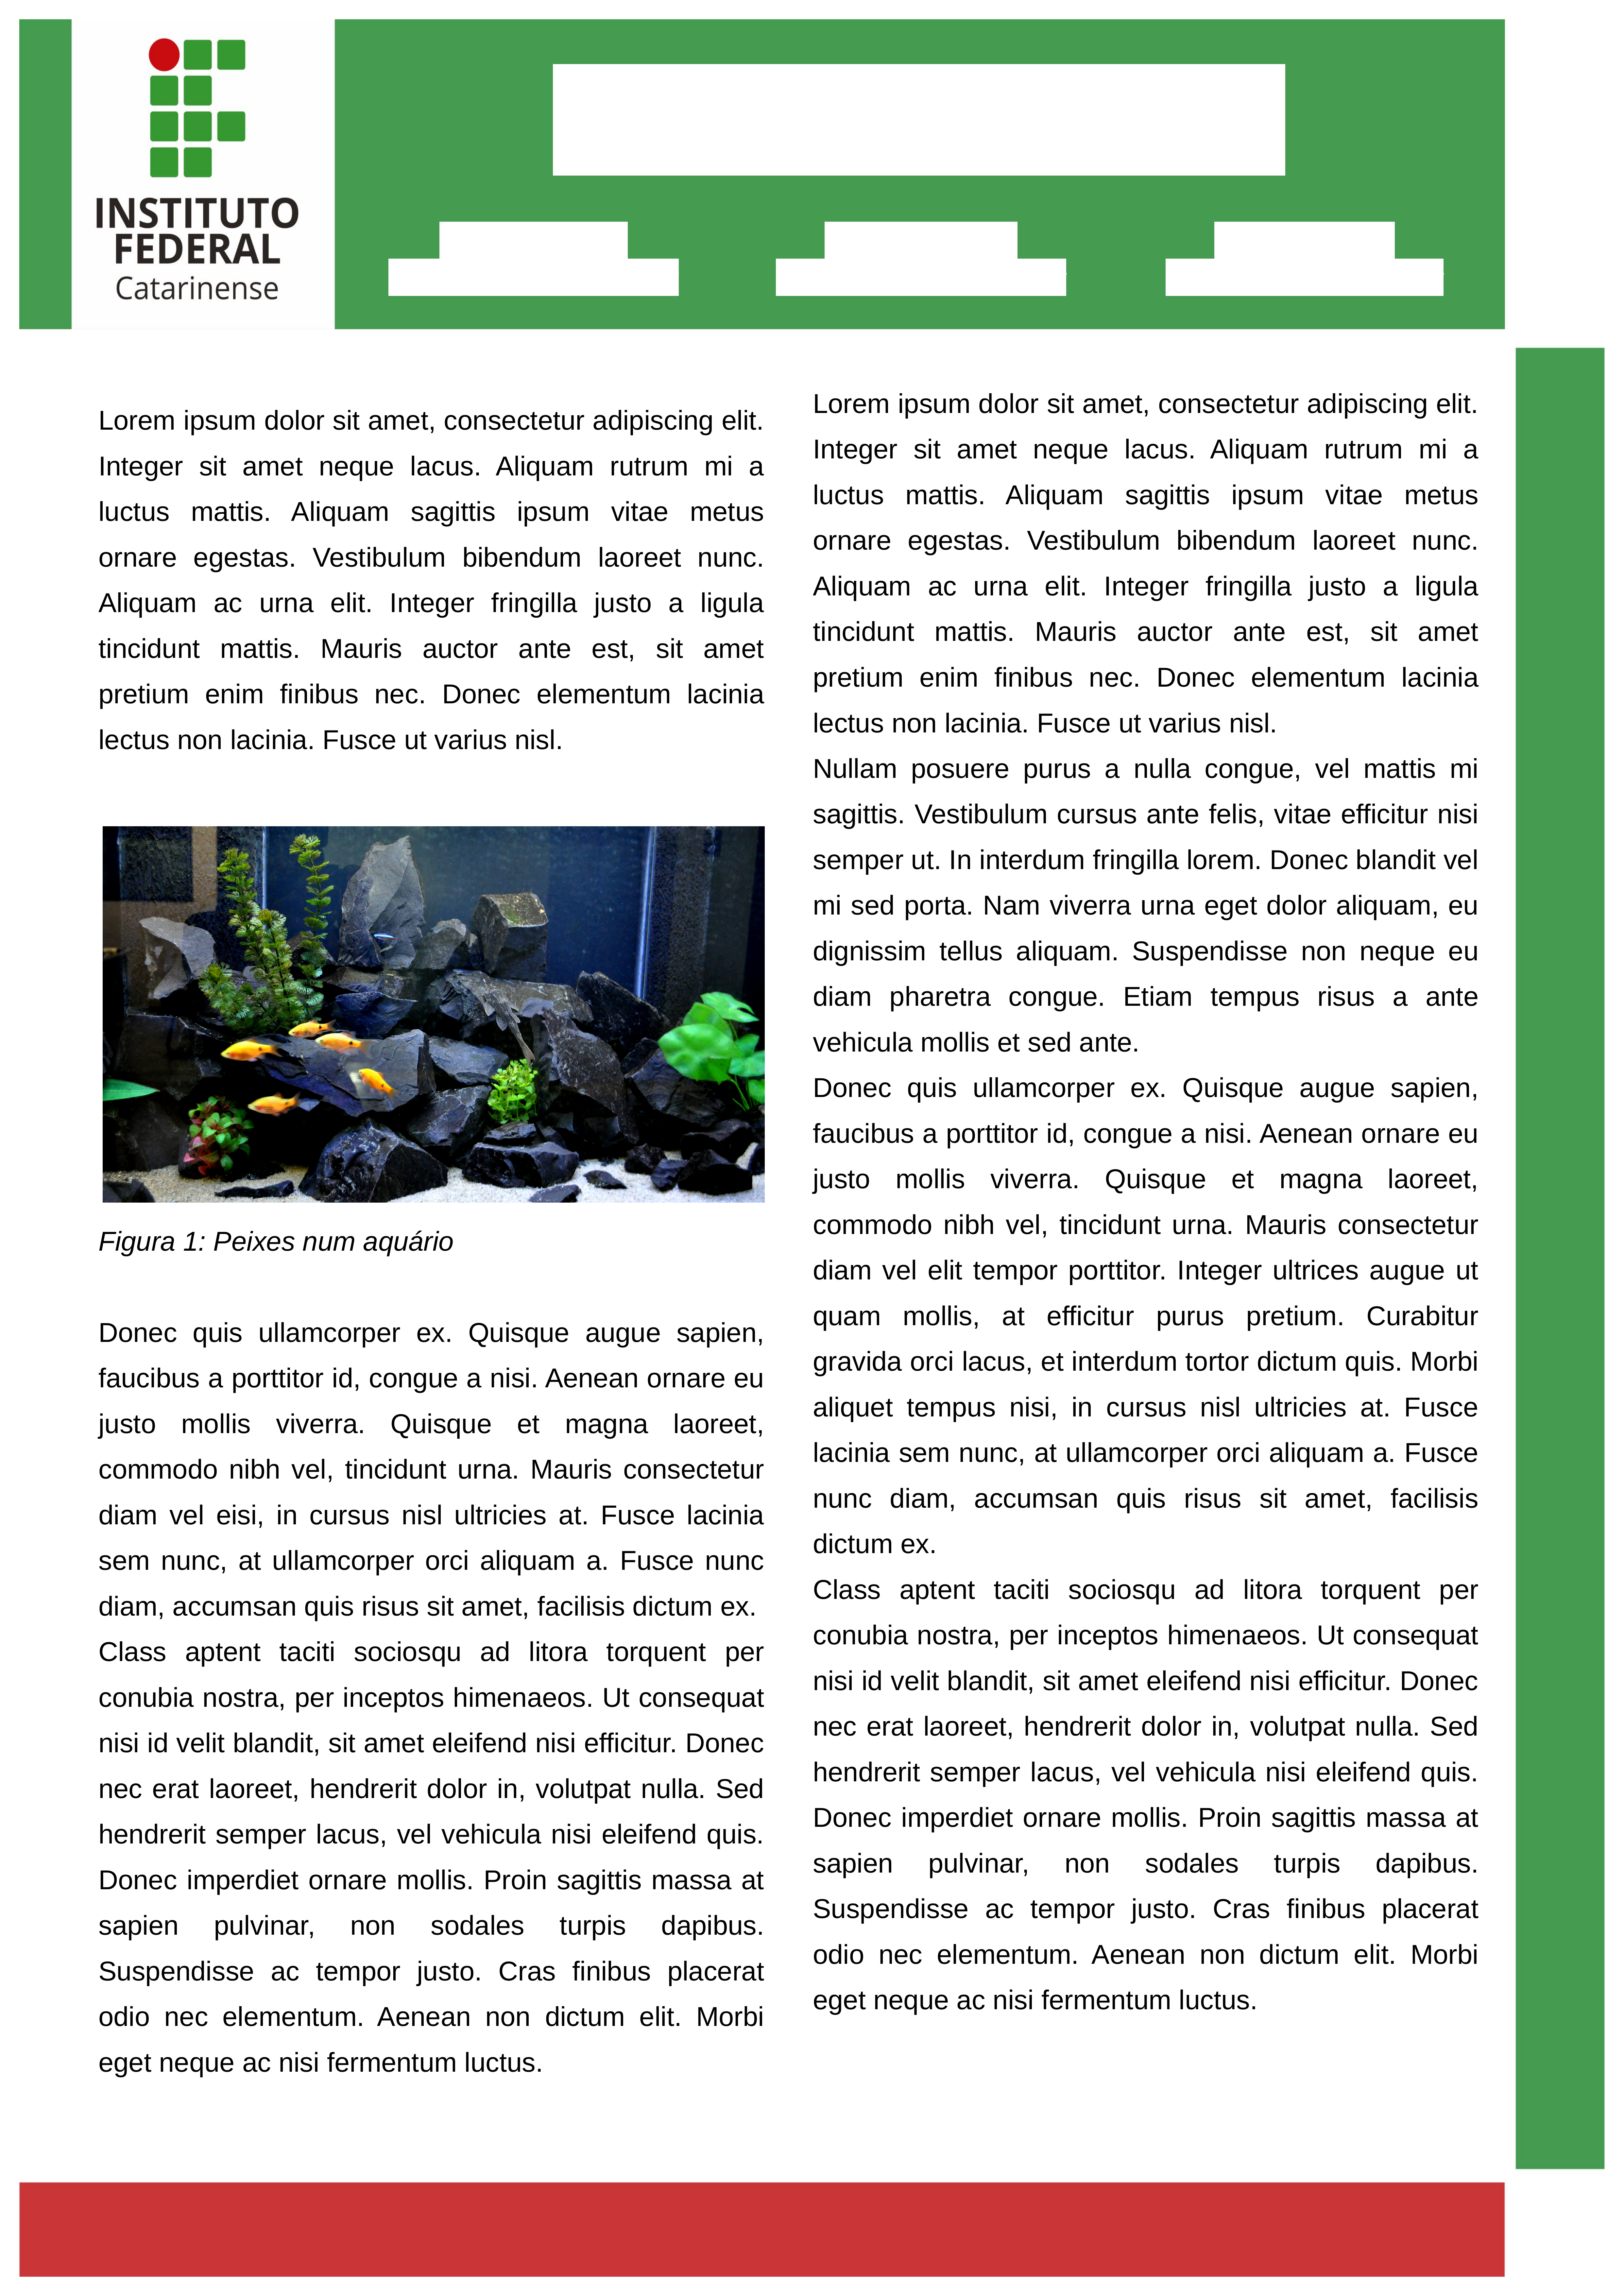

# Título do trabalho
Primeiro Autor
Título do primeiro autor
Segundo Autor
Título do segundo autor
Terceiro Autor
Título do terceiro autor
Lorem ipsum dolor sit amet, consectetur adipiscing elit. Integer sit amet neque lacus. Aliquam rutrum mi a luctus mattis. Aliquam sagittis ipsum vitae metus ornare egestas. Vestibulum bibendum laoreet nunc. Aliquam ac urna elit. Integer fringilla justo a ligula tincidunt mattis. Mauris auctor ante est, sit amet pretium enim finibus nec. Donec elementum lacinia lectus non lacinia. Fusce ut varius nisl.
Nullam posuere purus a nulla congue, vel mattis mi sagittis. Vestibulum cursus ante felis, vitae efficitur nisi semper ut. In interdum fringilla lorem. Donec blandit vel mi sed porta. Nam viverra urna eget dolor aliquam, eu dignissim tellus aliquam. Suspendisse non neque eu diam pharetra congue. Etiam tempus risus a ante vehicula mollis et sed ante.
Donec quis ullamcorper ex. Quisque augue sapien, faucibus a porttitor id, congue a nisi. Aenean ornare eu justo mollis viverra. Quisque et magna laoreet, commodo nibh vel, tincidunt urna. Mauris consectetur diam vel elit tempor porttitor. Integer ultrices augue ut quam mollis, at efficitur purus pretium. Curabitur gravida orci lacus, et interdum tortor dictum quis. Morbi aliquet tempus nisi, in cursus nisl ultricies at. Fusce lacinia sem nunc, at ullamcorper orci aliquam a. Fusce nunc diam, accumsan quis risus sit amet, facilisis dictum ex.
Class aptent taciti sociosqu ad litora torquent per conubia nostra, per inceptos himenaeos. Ut consequat nisi id velit blandit, sit amet eleifend nisi efficitur. Donec nec erat laoreet, hendrerit dolor in, volutpat nulla. Sed hendrerit semper lacus, vel vehicula nisi eleifend quis. Donec imperdiet ornare mollis. Proin sagittis massa at sapien pulvinar, non sodales turpis dapibus. Suspendisse ac tempor justo. Cras finibus placerat odio nec elementum. Aenean non dictum elit. Morbi eget neque ac nisi fermentum luctus.
Lorem ipsum dolor sit amet, consectetur adipiscing elit. Integer sit amet neque lacus. Aliquam rutrum mi a luctus mattis. Aliquam sagittis ipsum vitae metus ornare egestas. Vestibulum bibendum laoreet nunc. Aliquam ac urna elit. Integer fringilla justo a ligula tincidunt mattis. Mauris auctor ante est, sit amet pretium enim finibus nec. Donec elementum lacinia lectus non lacinia. Fusce ut varius nisl.
Figura 1: Peixes num aquário
Donec quis ullamcorper ex. Quisque augue sapien, faucibus a porttitor id, congue a nisi. Aenean ornare eu justo mollis viverra. Quisque et magna laoreet, commodo nibh vel, tincidunt urna. Mauris consectetur diam vel eisi, in cursus nisl ultricies at. Fusce lacinia sem nunc, at ullamcorper orci aliquam a. Fusce nunc diam, accumsan quis risus sit amet, facilisis dictum ex.
Class aptent taciti sociosqu ad litora torquent per conubia nostra, per inceptos himenaeos. Ut consequat nisi id velit blandit, sit amet eleifend nisi efficitur. Donec nec erat laoreet, hendrerit dolor in, volutpat nulla. Sed hendrerit semper lacus, vel vehicula nisi eleifend quis. Donec imperdiet ornare mollis. Proin sagittis massa at sapien pulvinar, non sodales turpis dapibus. Suspendisse ac tempor justo. Cras finibus placerat odio nec elementum. Aenean non dictum elit. Morbi eget neque ac nisi fermentum luctus.